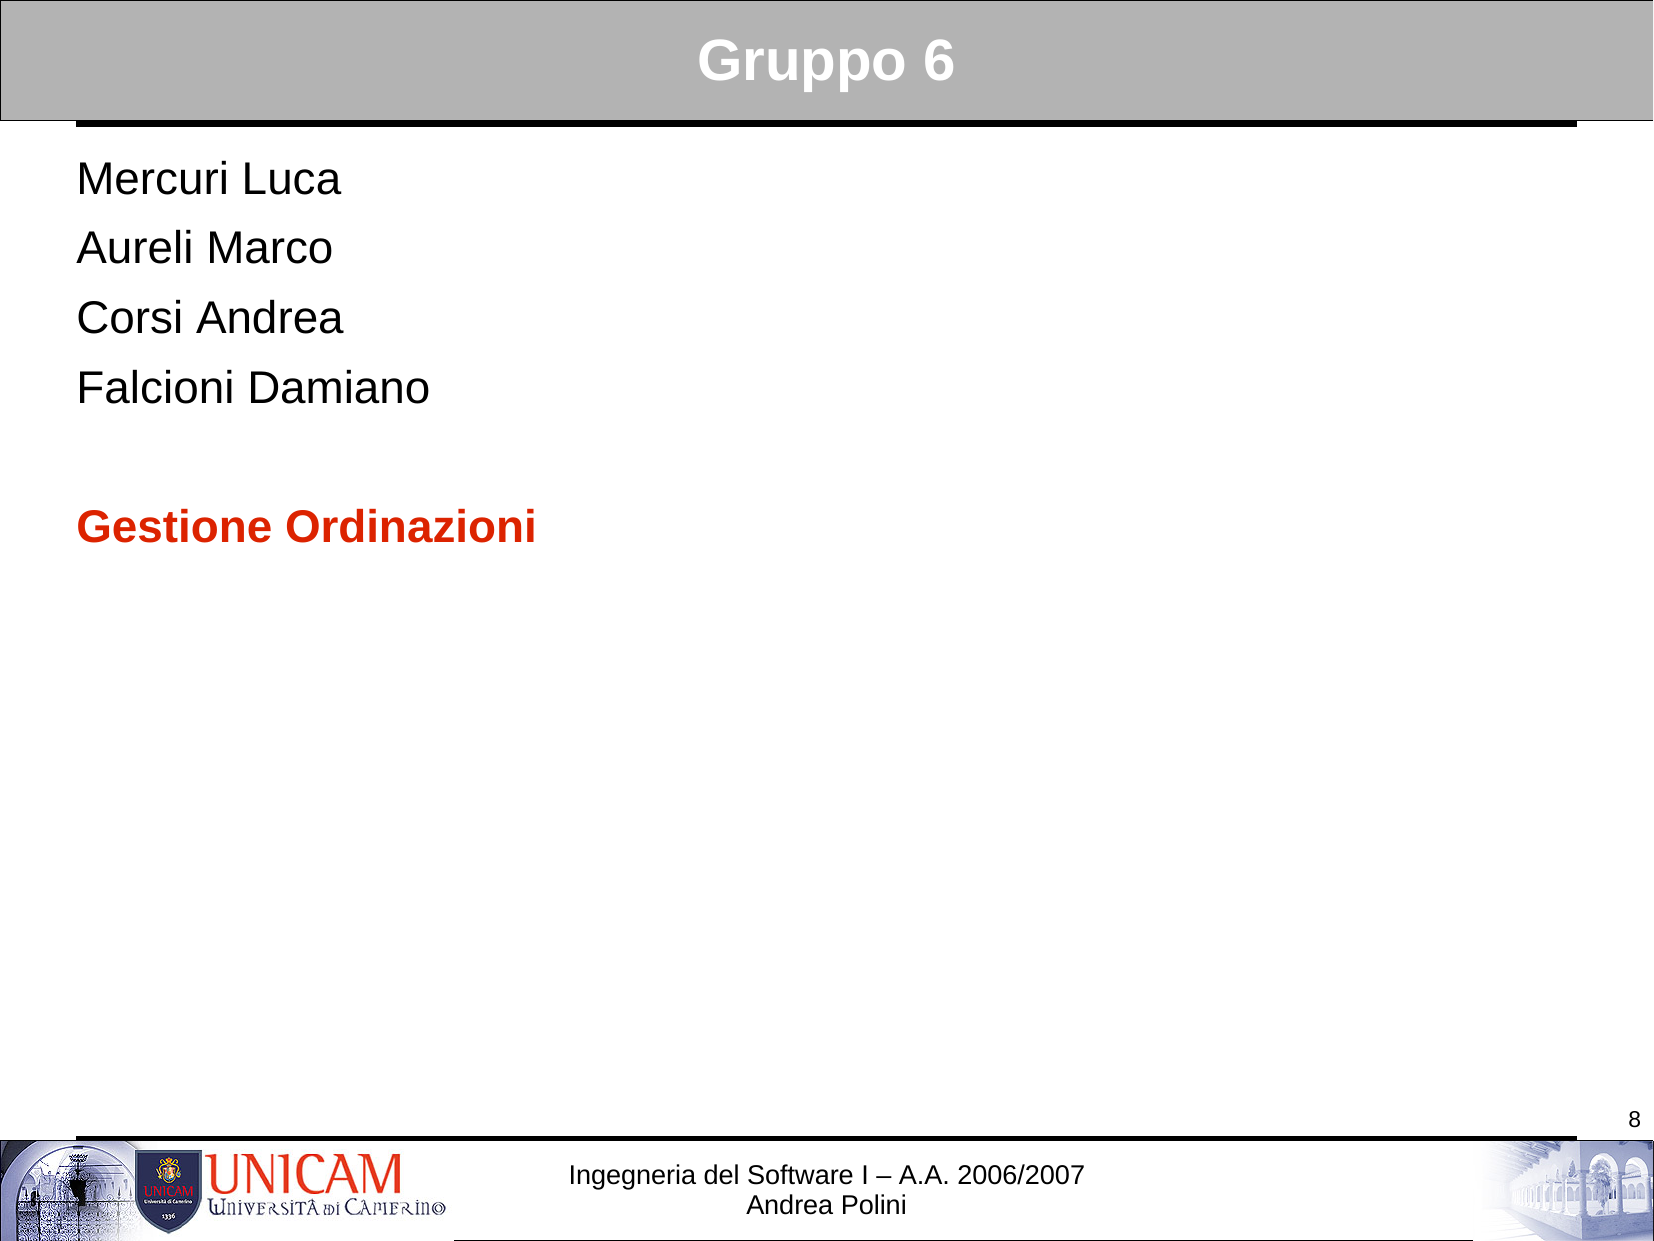

# Gruppo 6
Mercuri Luca
Aureli Marco
Corsi Andrea
Falcioni Damiano
Gestione Ordinazioni
8